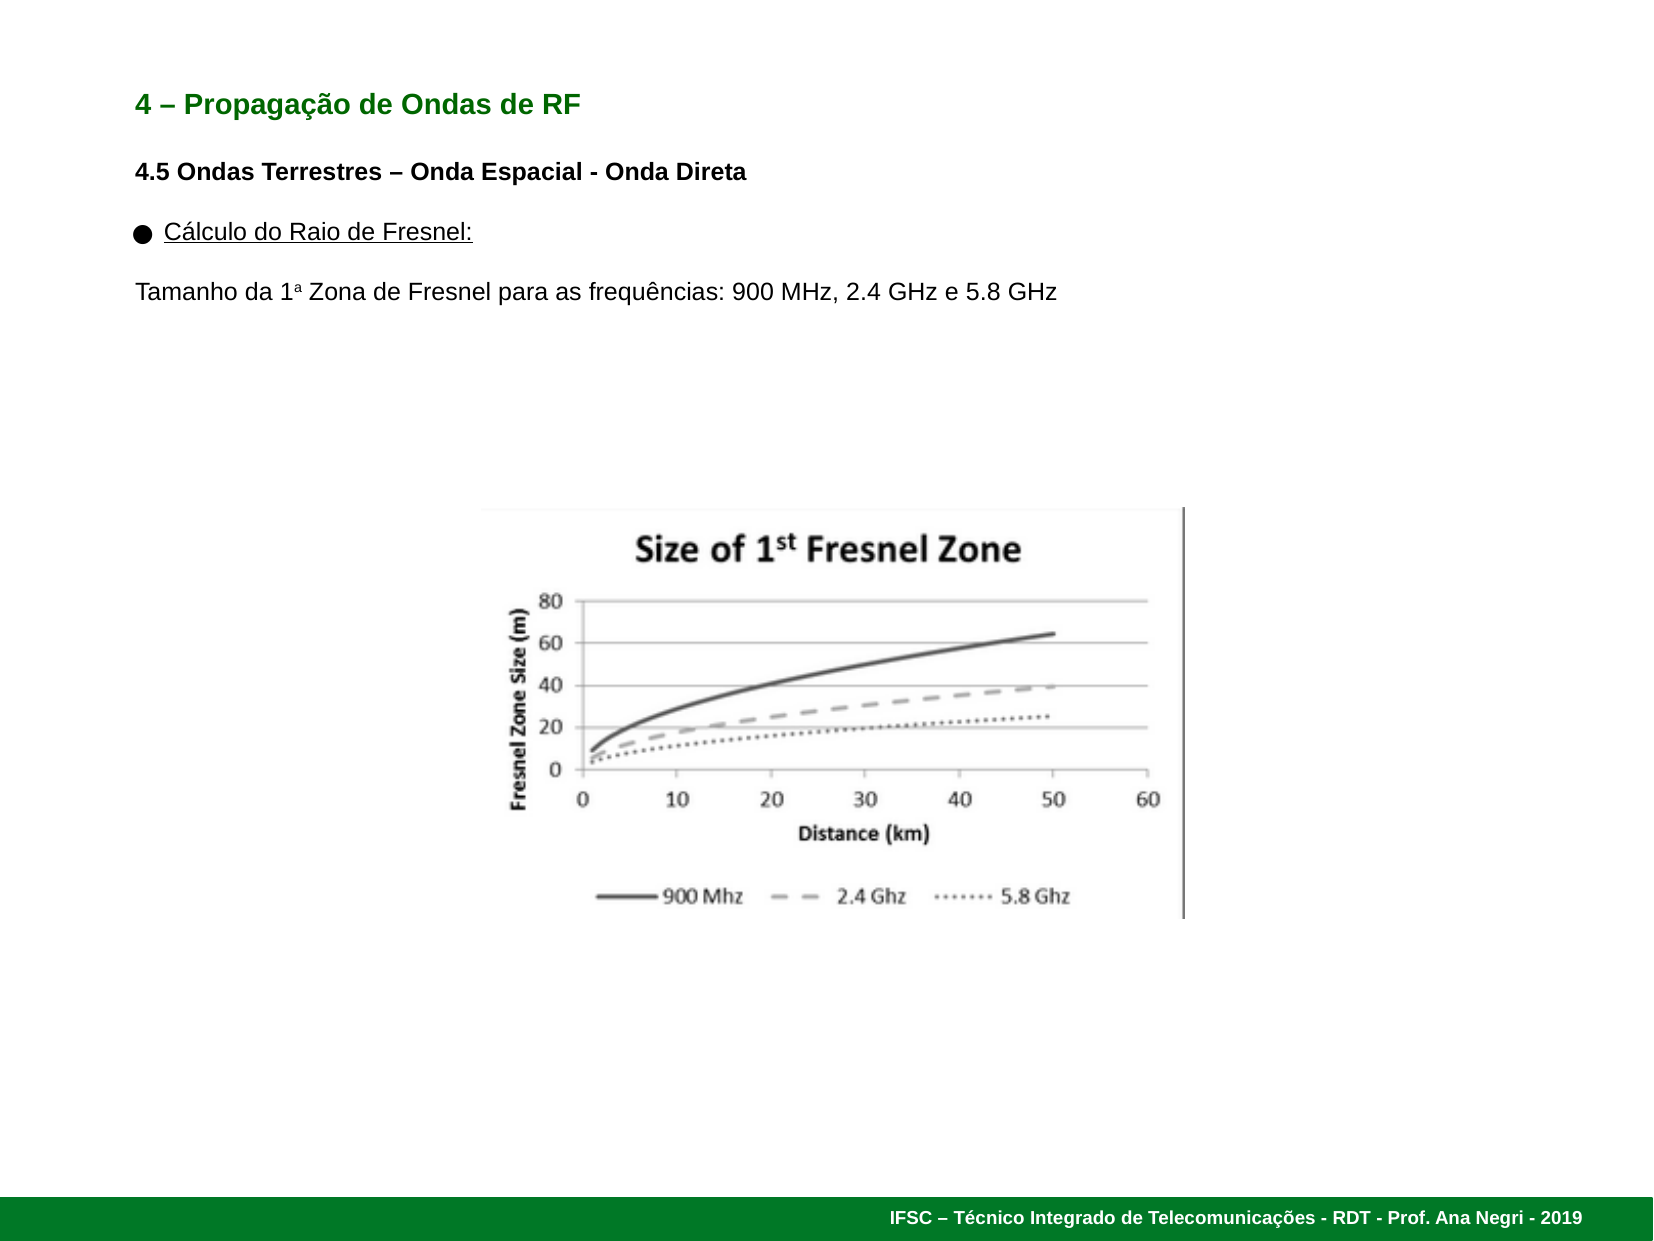

4 – Propagação de Ondas de RF
4.5 Ondas Terrestres – Onda Espacial - Onda Direta
Cálculo do Raio de Fresnel:
Tamanho da 1a Zona de Fresnel para as frequências: 900 MHz, 2.4 GHz e 5.8 GHz
IFSC – Técnico Integrado de Telecomunicações - RDT - Prof. Ana Negri - 2019